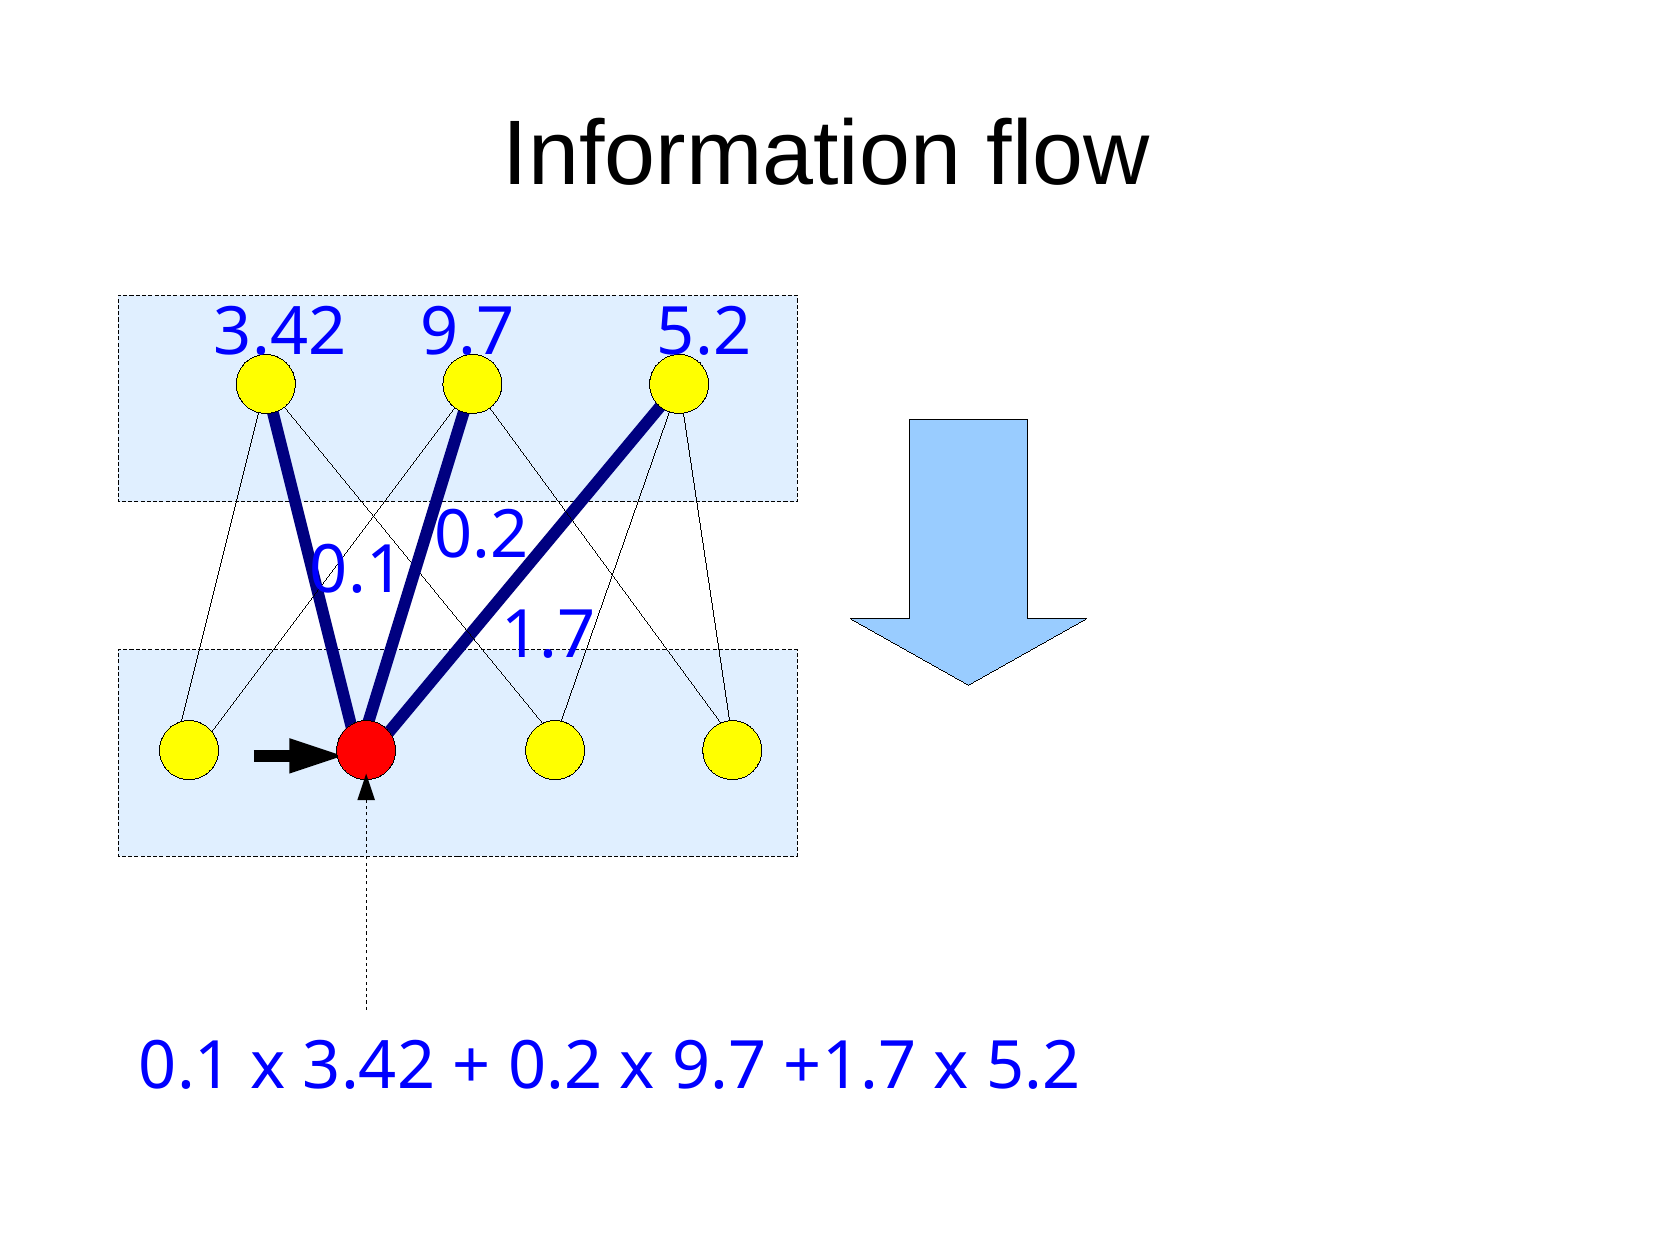

# Information flow
9.7
3.42
5.2
0.2
0.1
1.7
0.1 x 3.42 + 0.2 x 9.7 +1.7 x 5.2